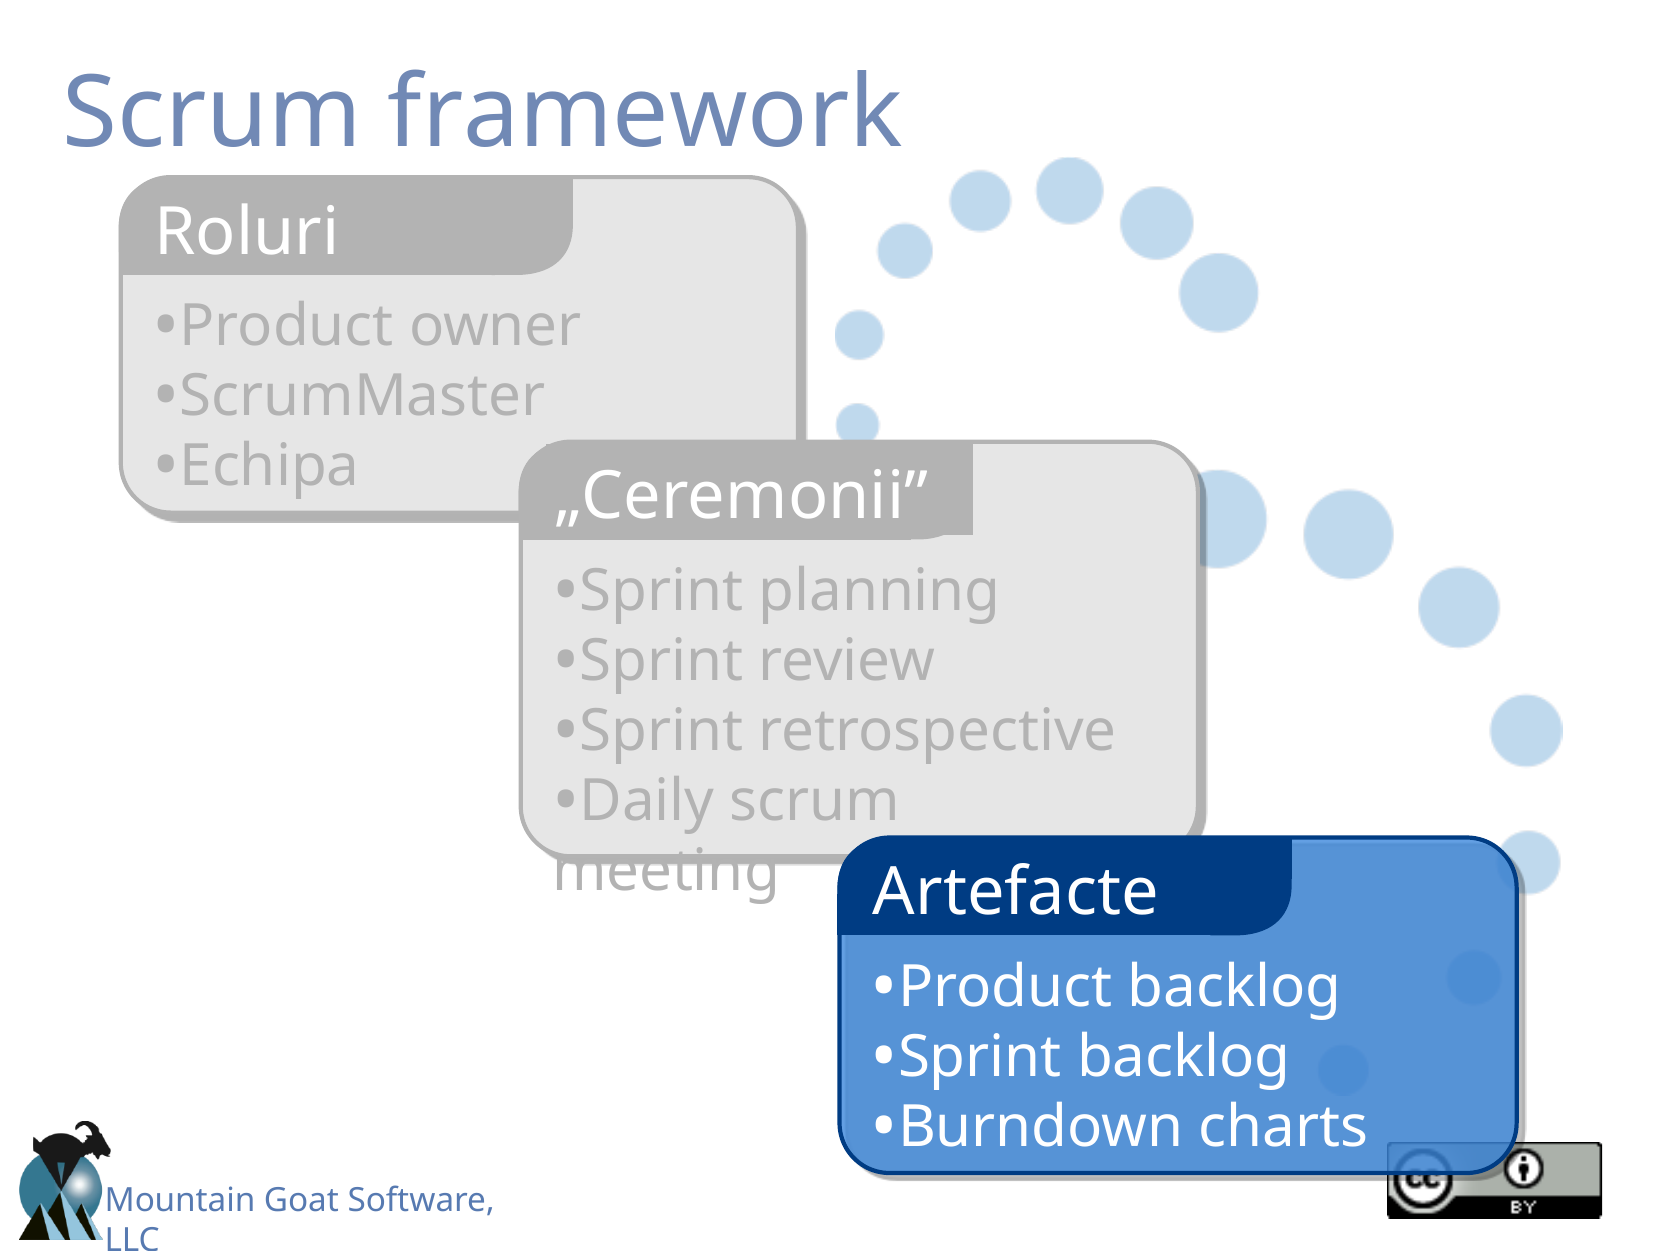

# Scrum framework
Roluri
Product owner
ScrumMaster
Echipa
„Ceremonii”
Sprint planning
Sprint review
Sprint retrospective
Daily scrum meeting
Artefacte
Product backlog
Sprint backlog
Burndown charts